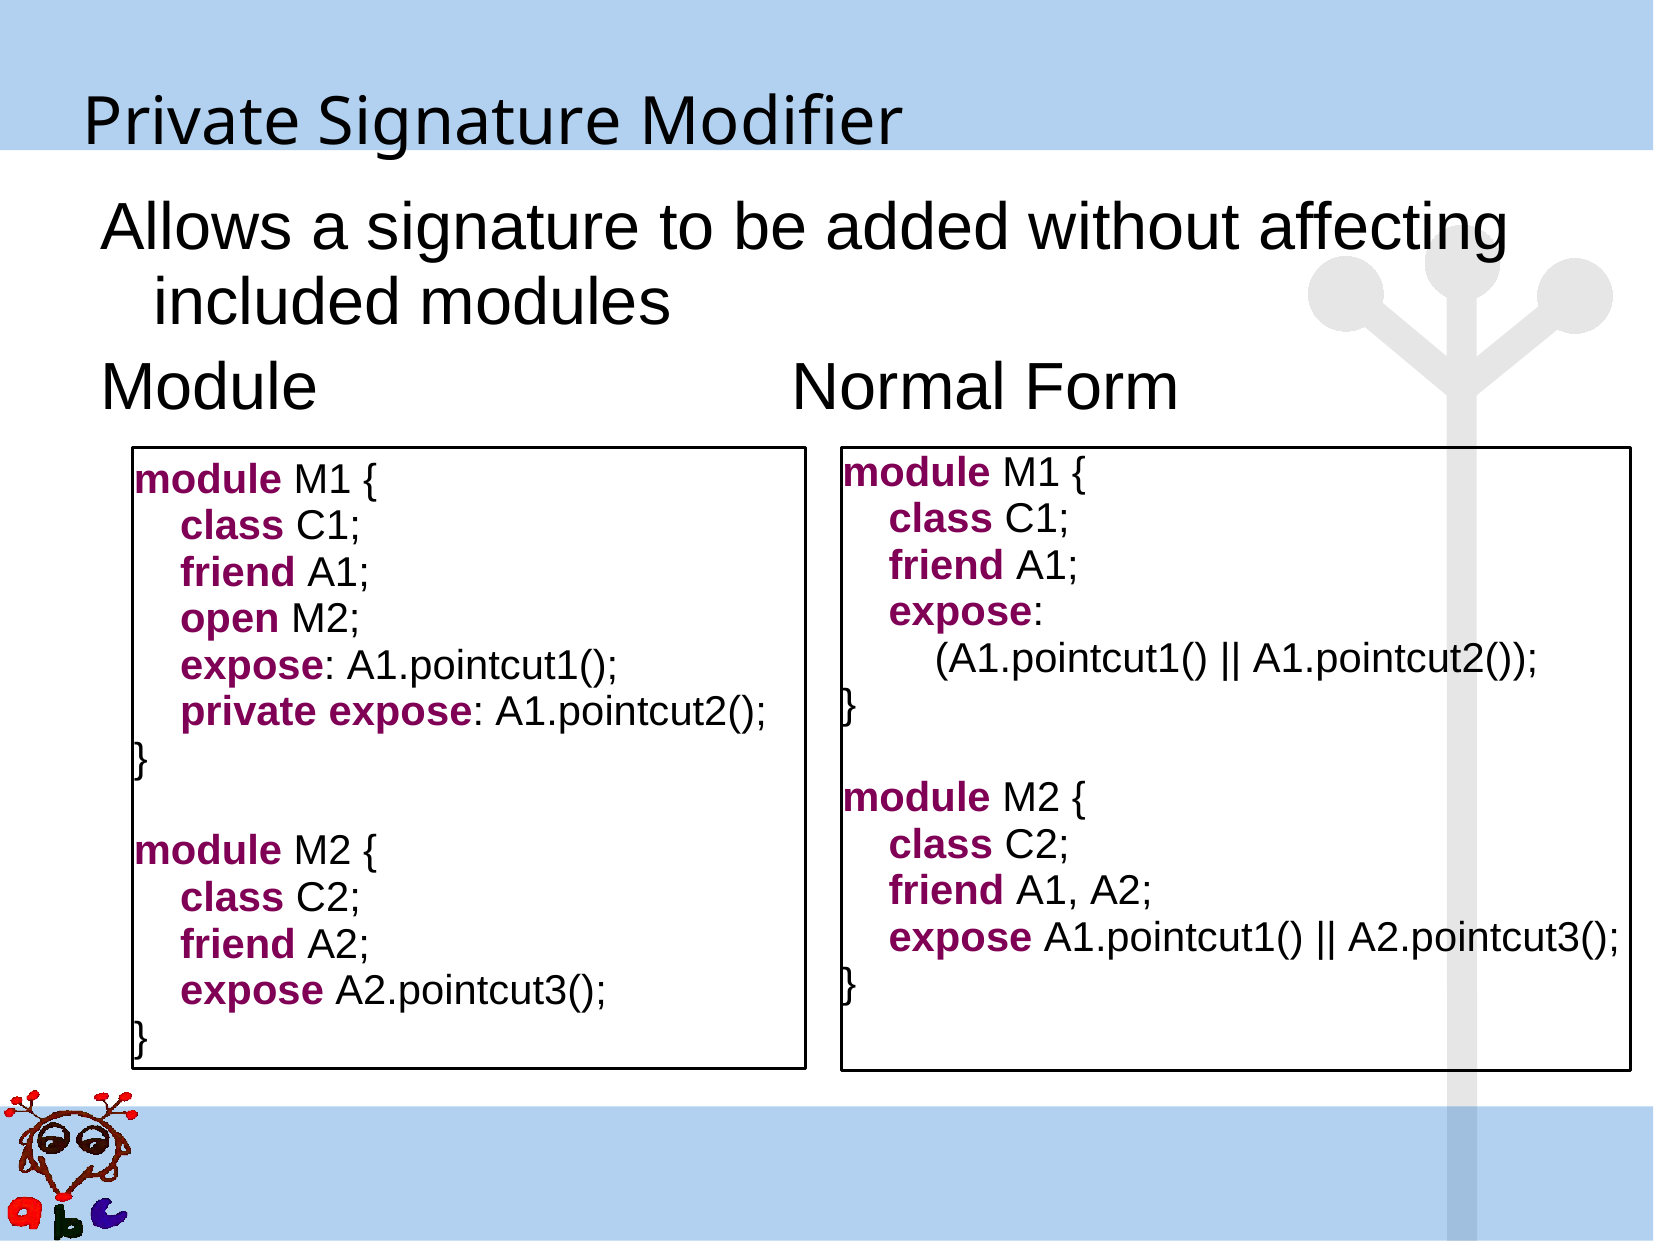

# Private Signature Modifier
Allows a signature to be added without affecting included modules
Normal Form
Module
module M1 {
 class C1;
 friend A1;
 open M2;
 expose: A1.pointcut1();
 private expose: A1.pointcut2();
}
module M2 {
 class C2;
 friend A2;
 expose A2.pointcut3();
}
module M1 {
 class C1;
 friend A1;
 expose:
 (A1.pointcut1() || A1.pointcut2());
}
module M2 {
 class C2;
 friend A1, A2;
 expose A1.pointcut1() || A2.pointcut3();
}